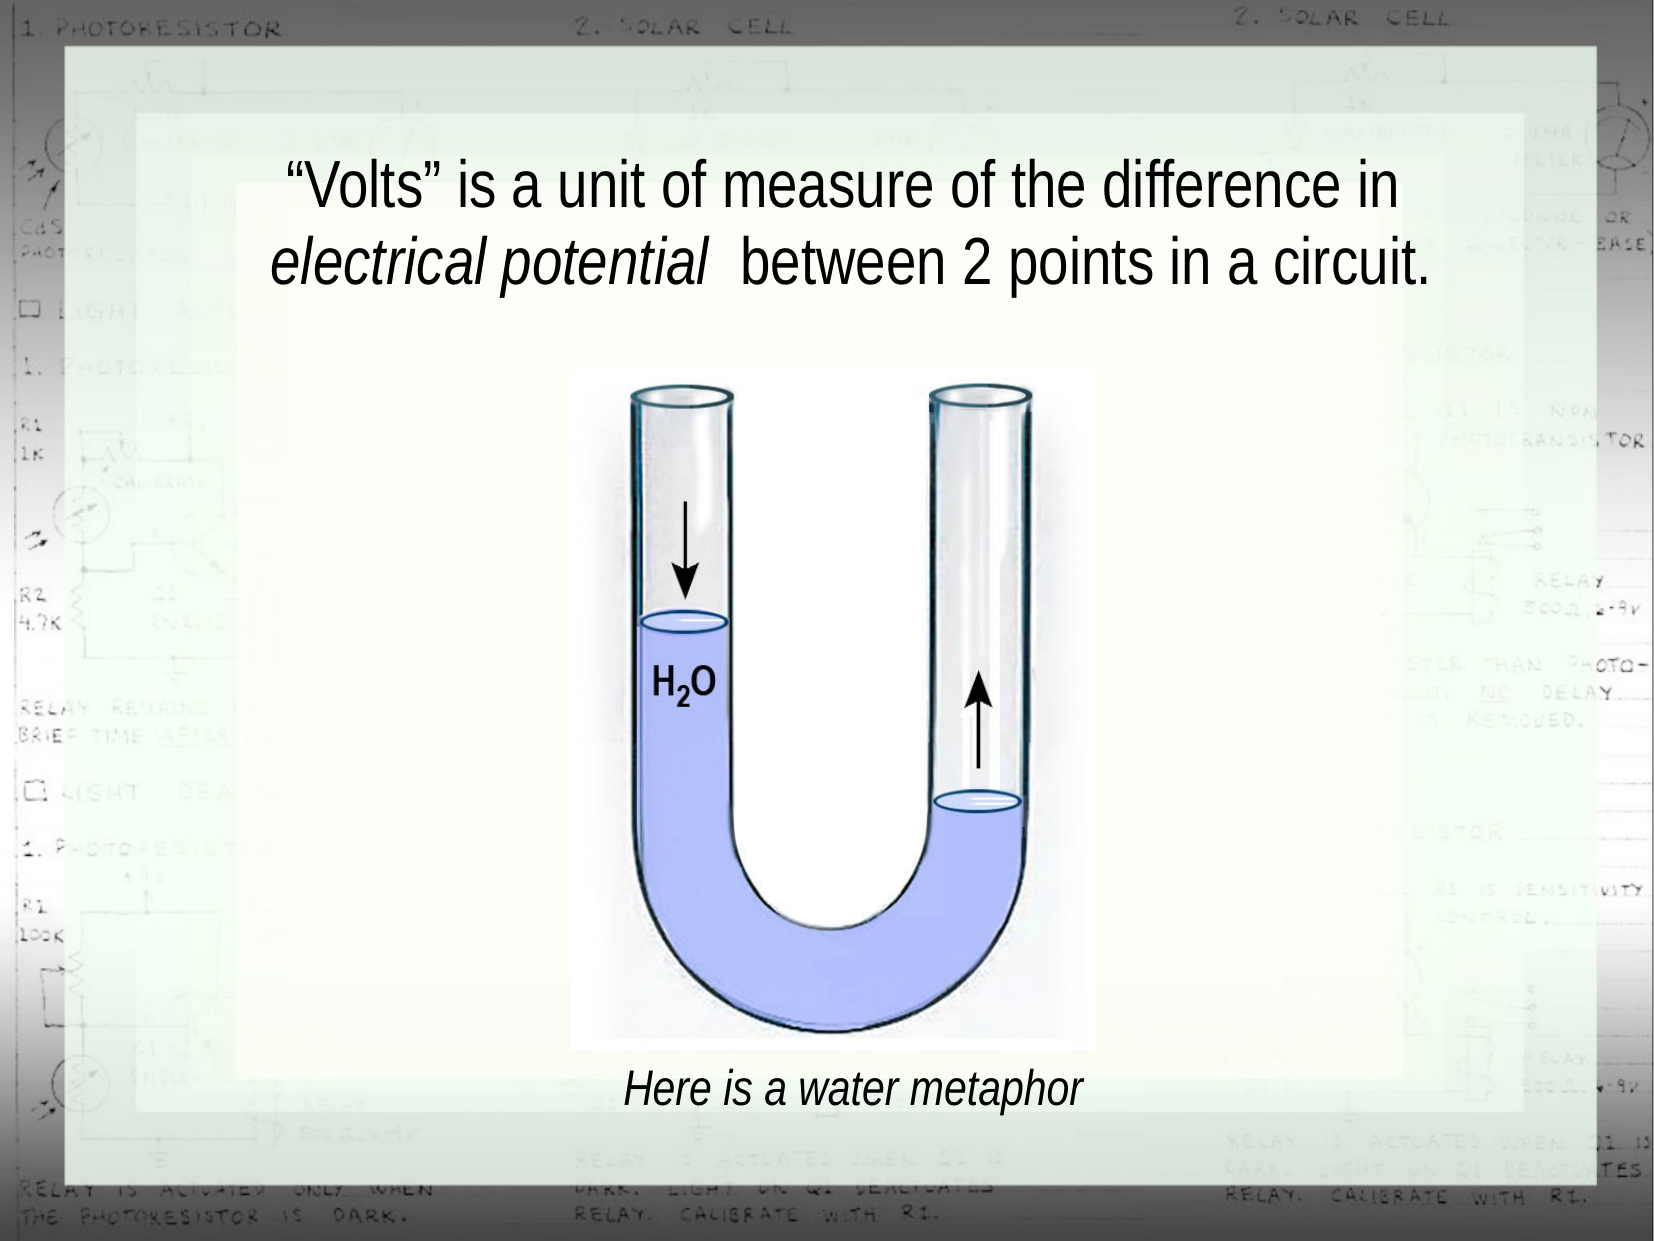

“Volts” is a unit of measure of the difference in
electrical potential between 2 points in a circuit.
# Here is a water metaphor